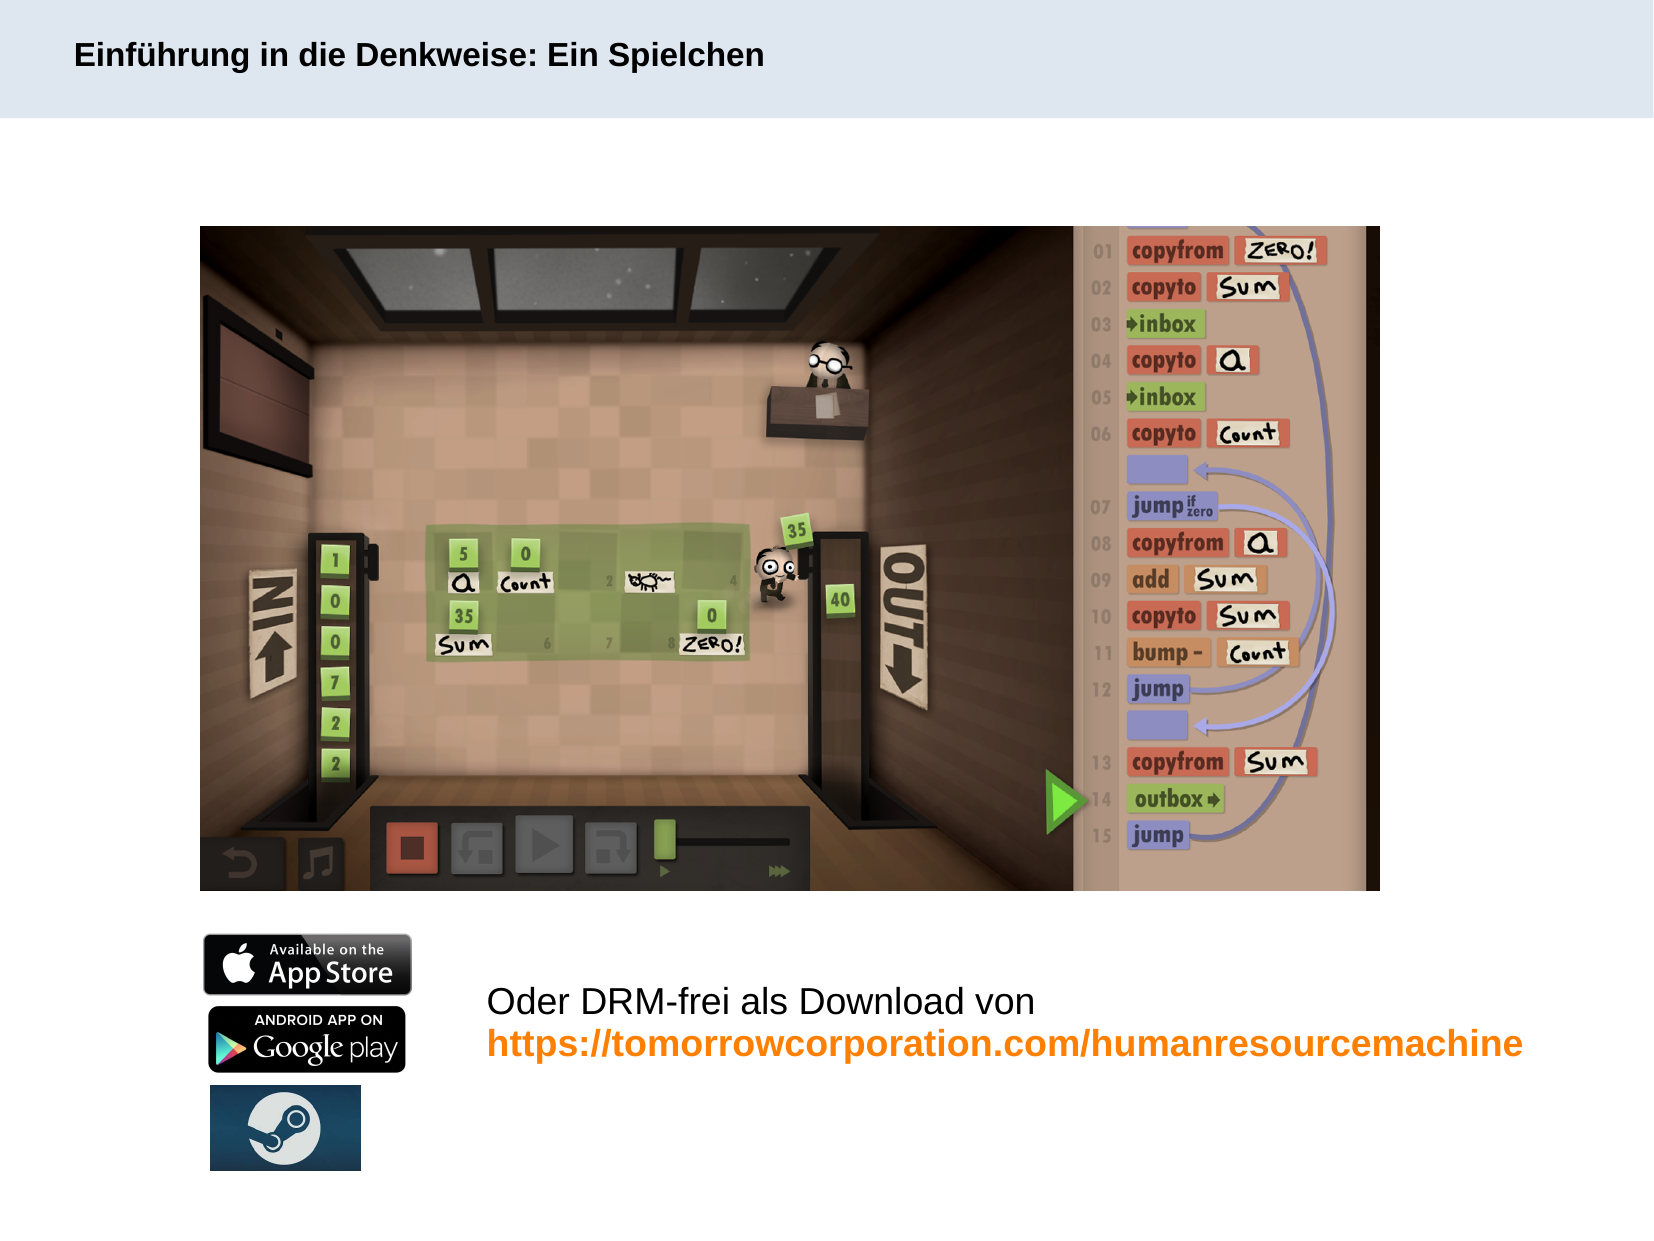

Einführung in die Denkweise: Ein Spielchen
Oder DRM-frei als Download von https://tomorrowcorporation.com/humanresourcemachine